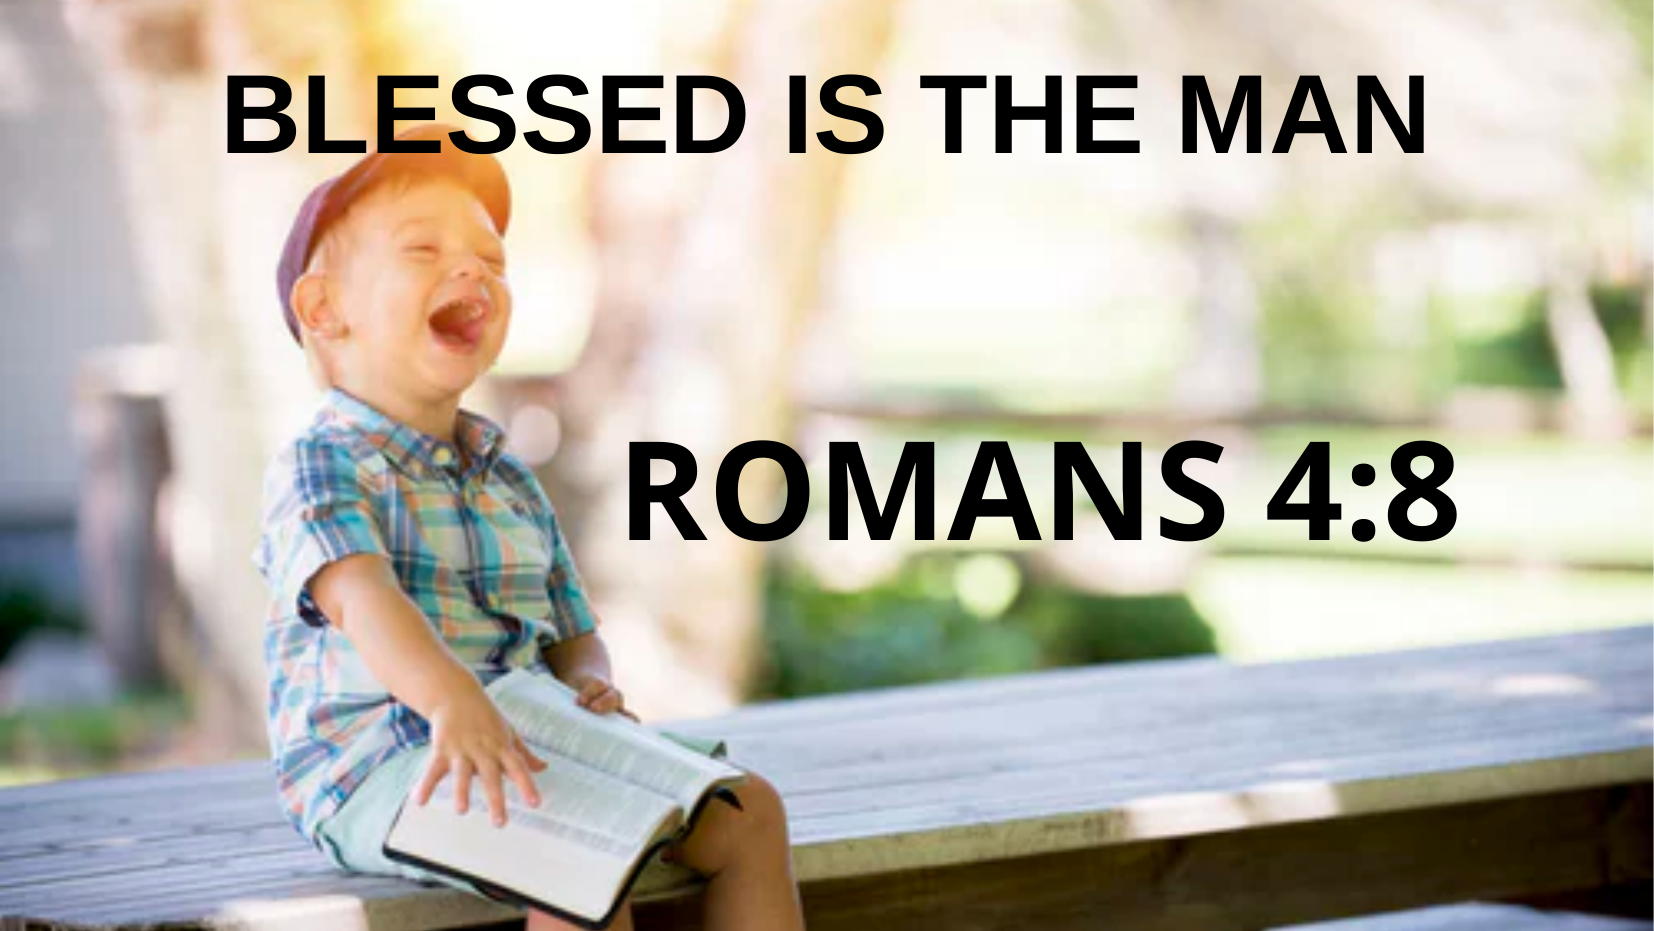

# BLESSED IS THE MAN
ROMANS 4:8